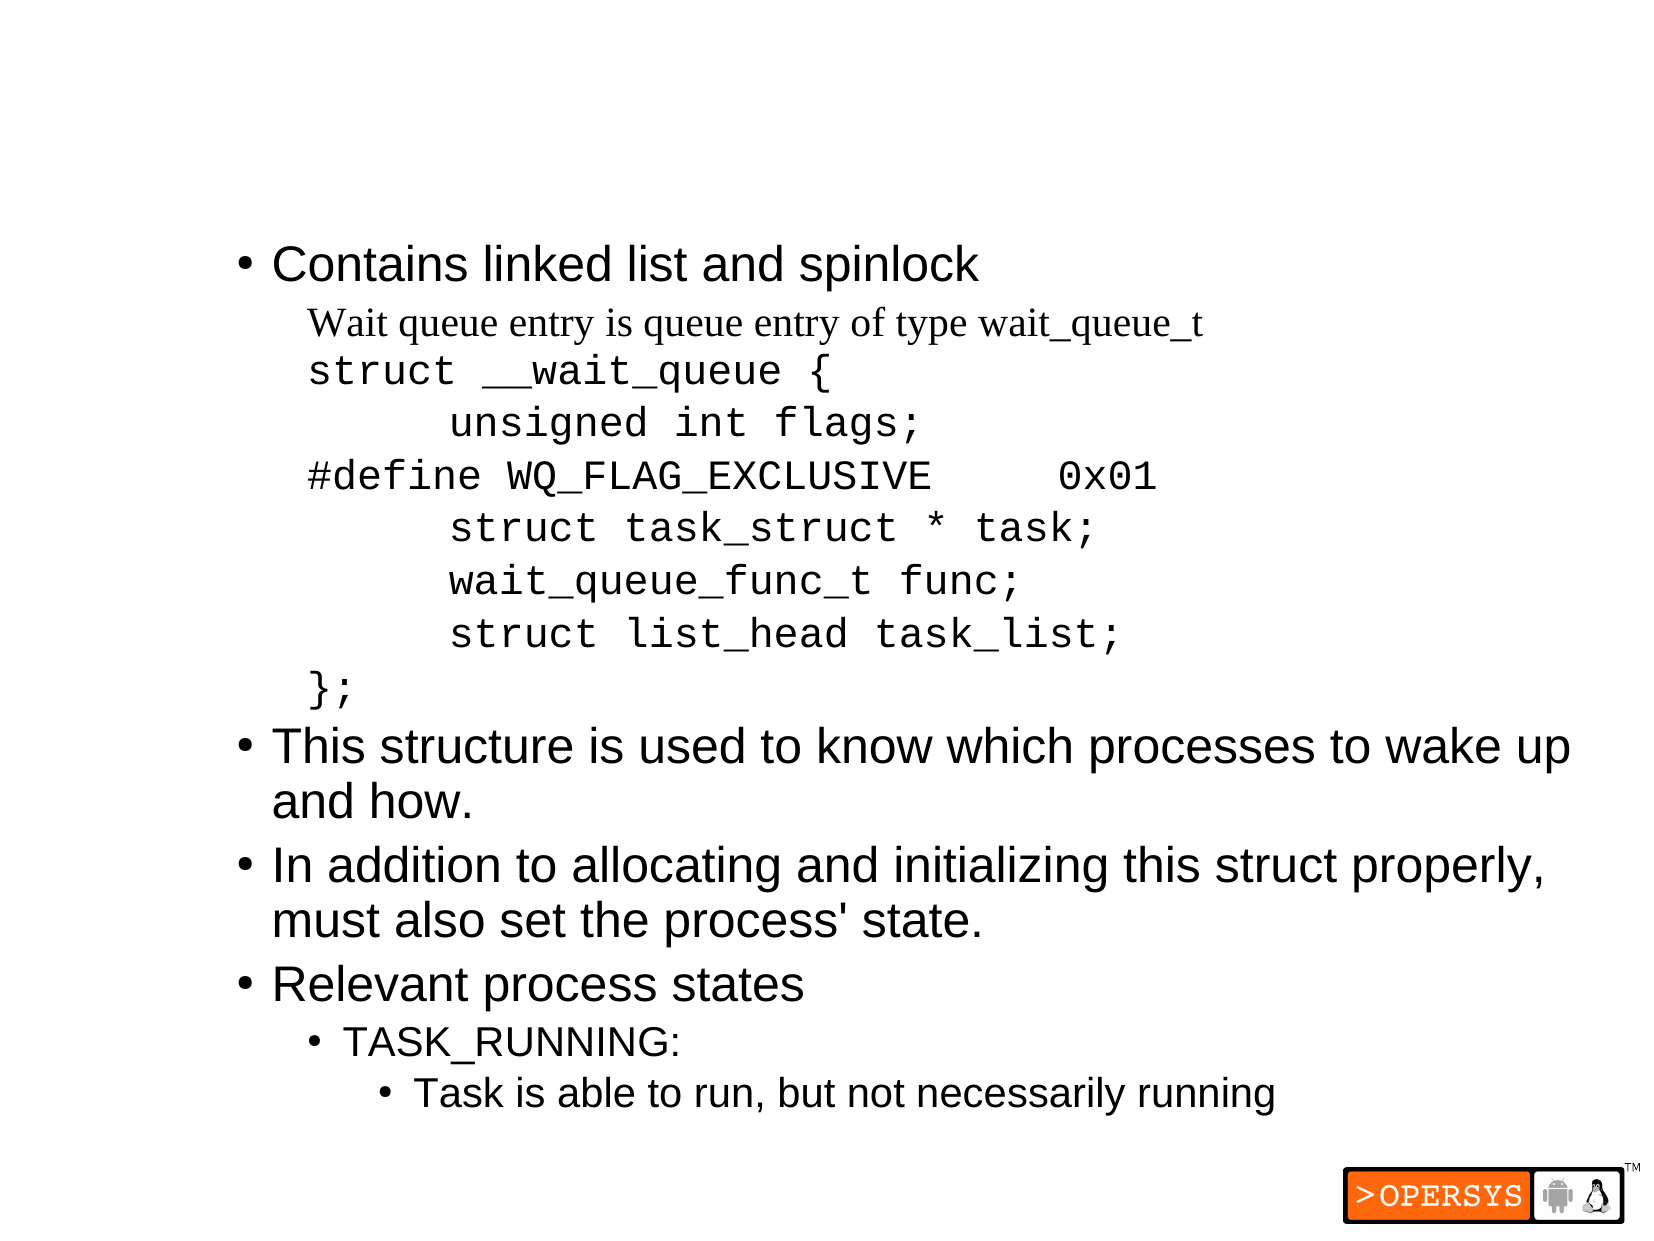

# Contains linked list and spinlock
Wait queue entry is queue entry of type wait_queue_t
struct __wait_queue {
unsigned int flags;
#define WQ_FLAG_EXCLUSIVE 0x01
struct task_struct * task;
wait_queue_func_t func;
struct list_head task_list;
};
This structure is used to know which processes to wake up and how.
In addition to allocating and initializing this struct properly, must also set the process' state.
Relevant process states
TASK_RUNNING:
Task is able to run, but not necessarily running